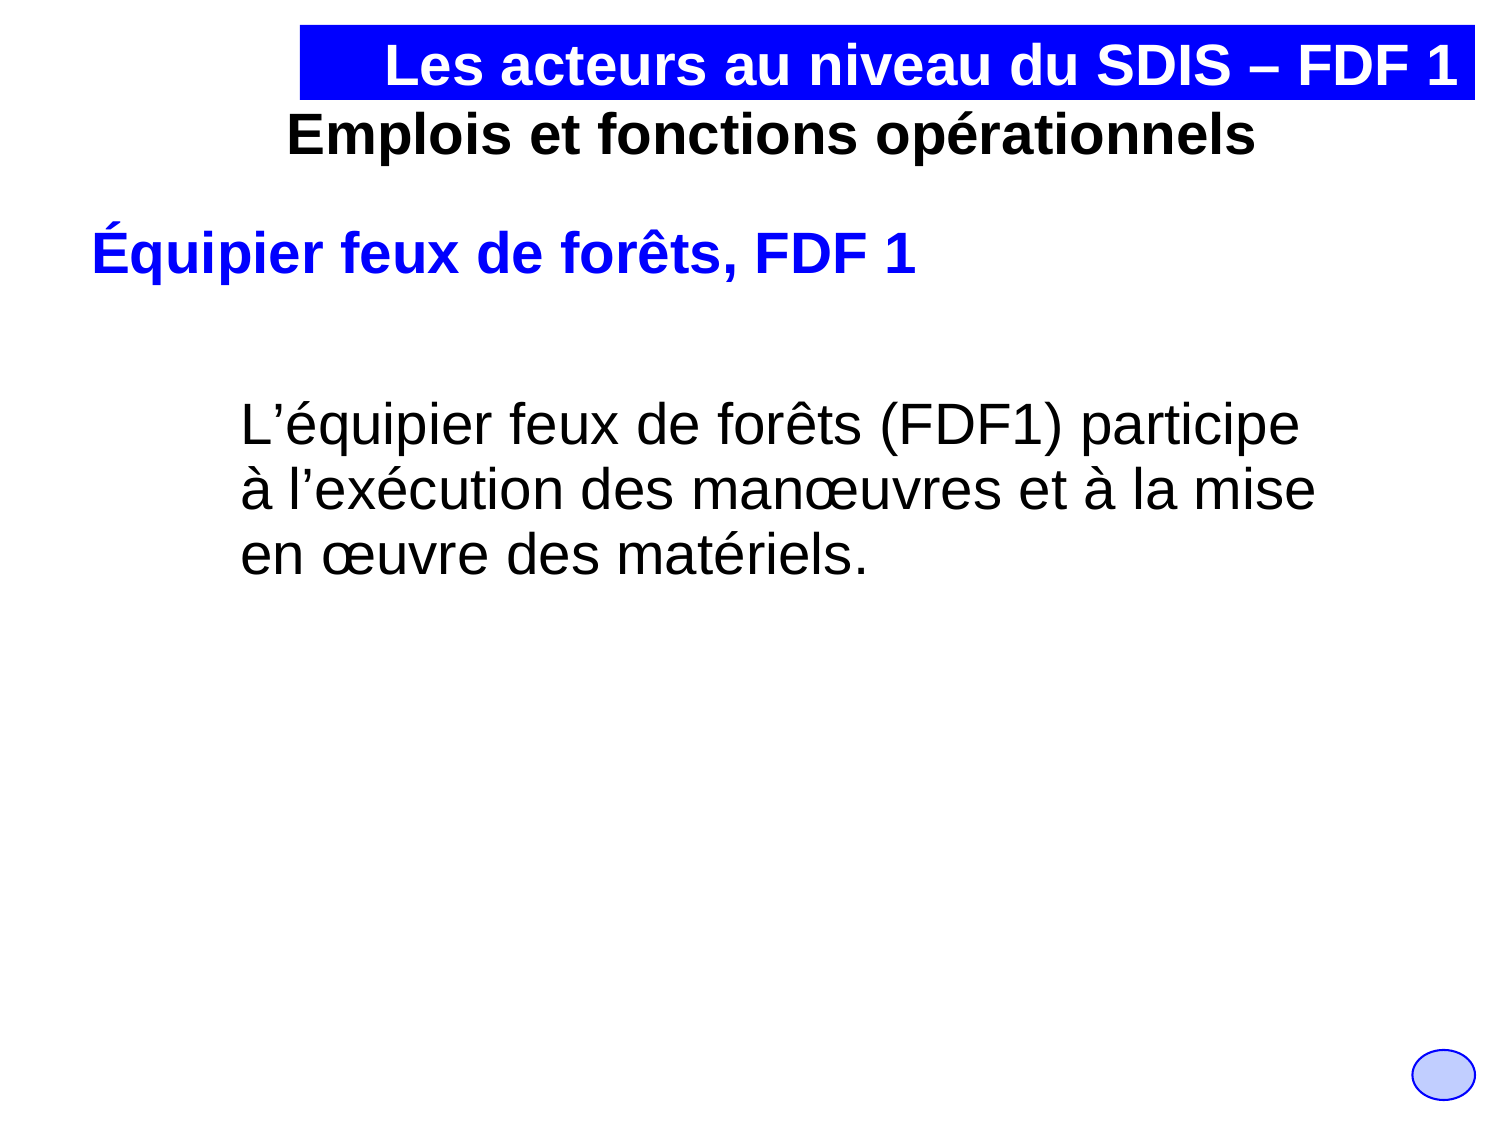

Les acteurs au niveau du SDIS – FDF 1
Emplois et fonctions opérationnels
Équipier feux de forêts, FDF 1
L’équipier feux de forêts (FDF1) participe
à l’exécution des manœuvres et à la mise
en œuvre des matériels.